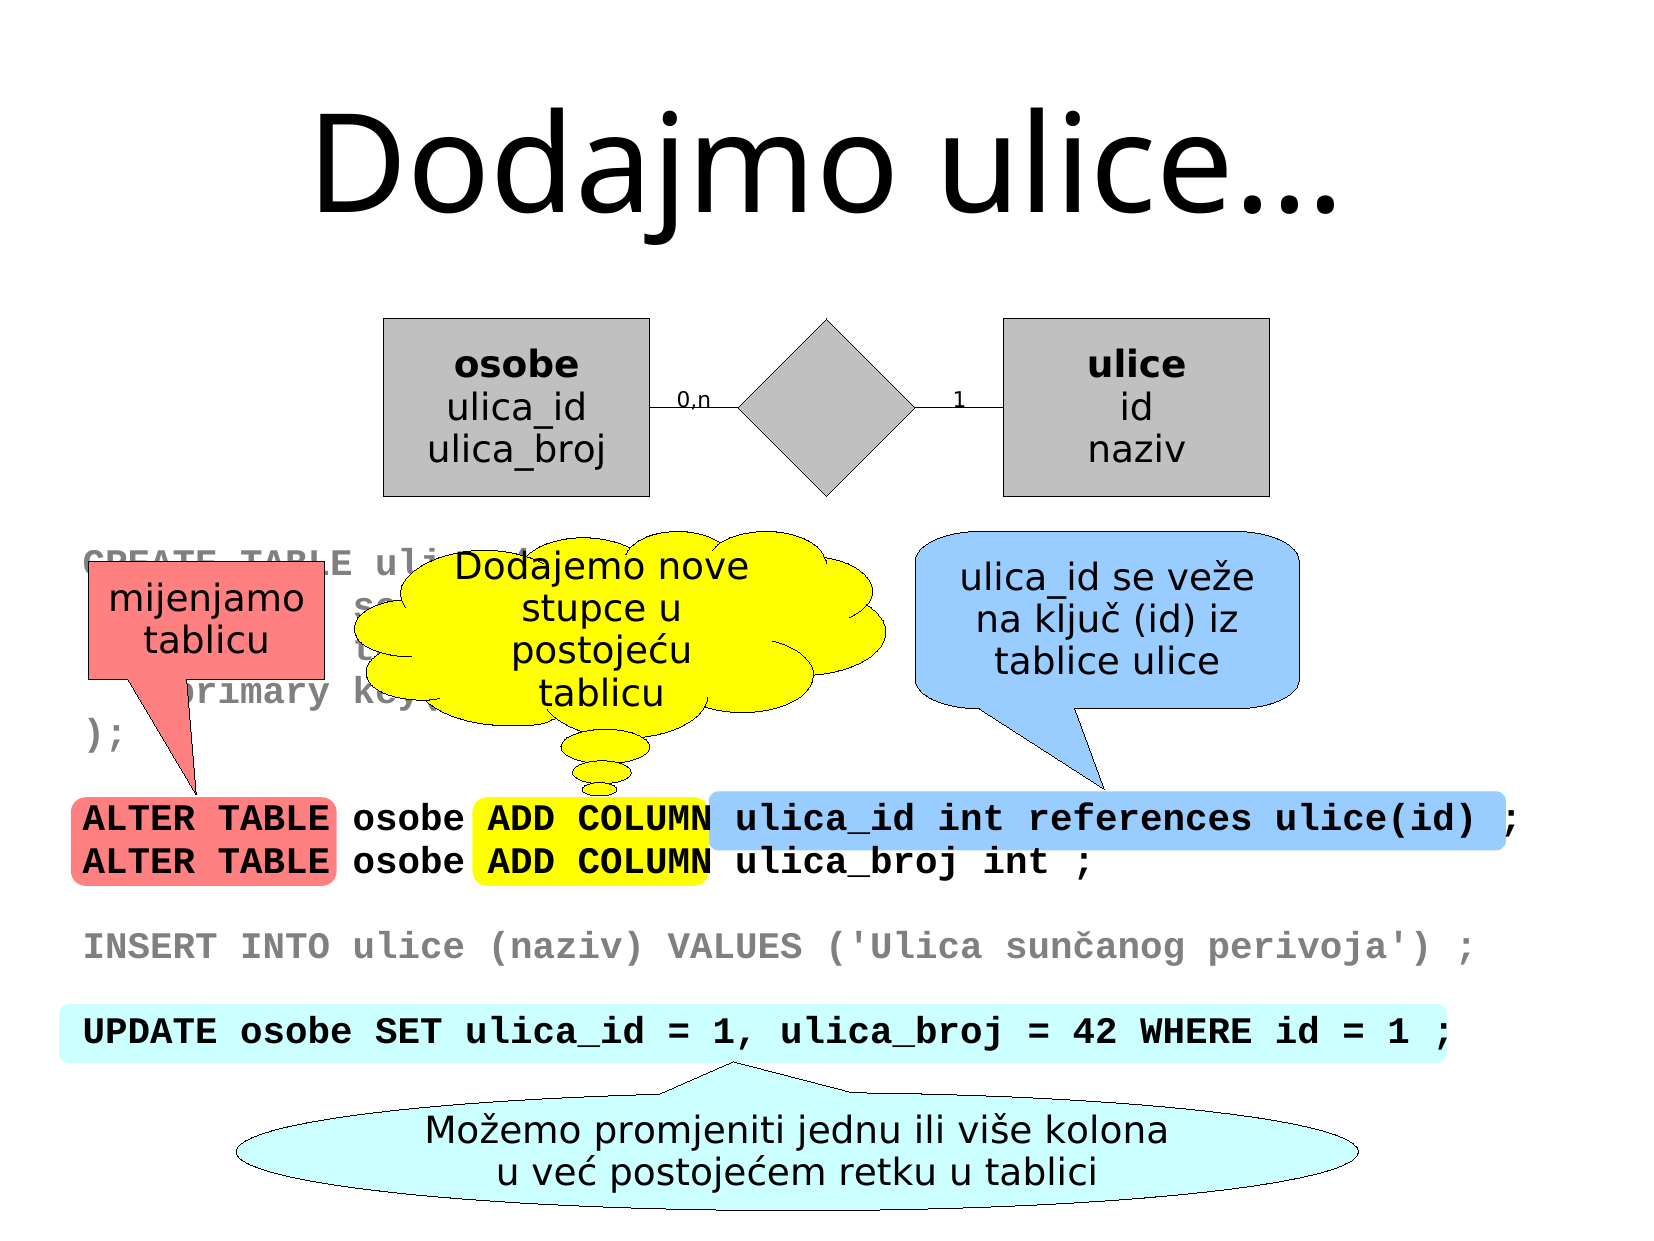

# Dodajmo ulice...
osobe
ulica_id
ulica_broj
ulice
id
naziv
CREATE TABLE ulice (
 id serial,
 naziv text,
 primary key(id)
);
ALTER TABLE osobe ADD COLUMN ulica_id int references ulice(id) ;
ALTER TABLE osobe ADD COLUMN ulica_broj int ;
INSERT INTO ulice (naziv) VALUES ('Ulica sunčanog perivoja') ;
UPDATE osobe SET ulica_id = 1, ulica_broj = 42 WHERE id = 1 ;
Dodajemo nove stupce u postojeću tablicu
ulica_id se veže na ključ (id) iz tablice ulice
mijenjamo
tablicu
Možemo promjeniti jednu ili više kolona u već postojećem retku u tablici